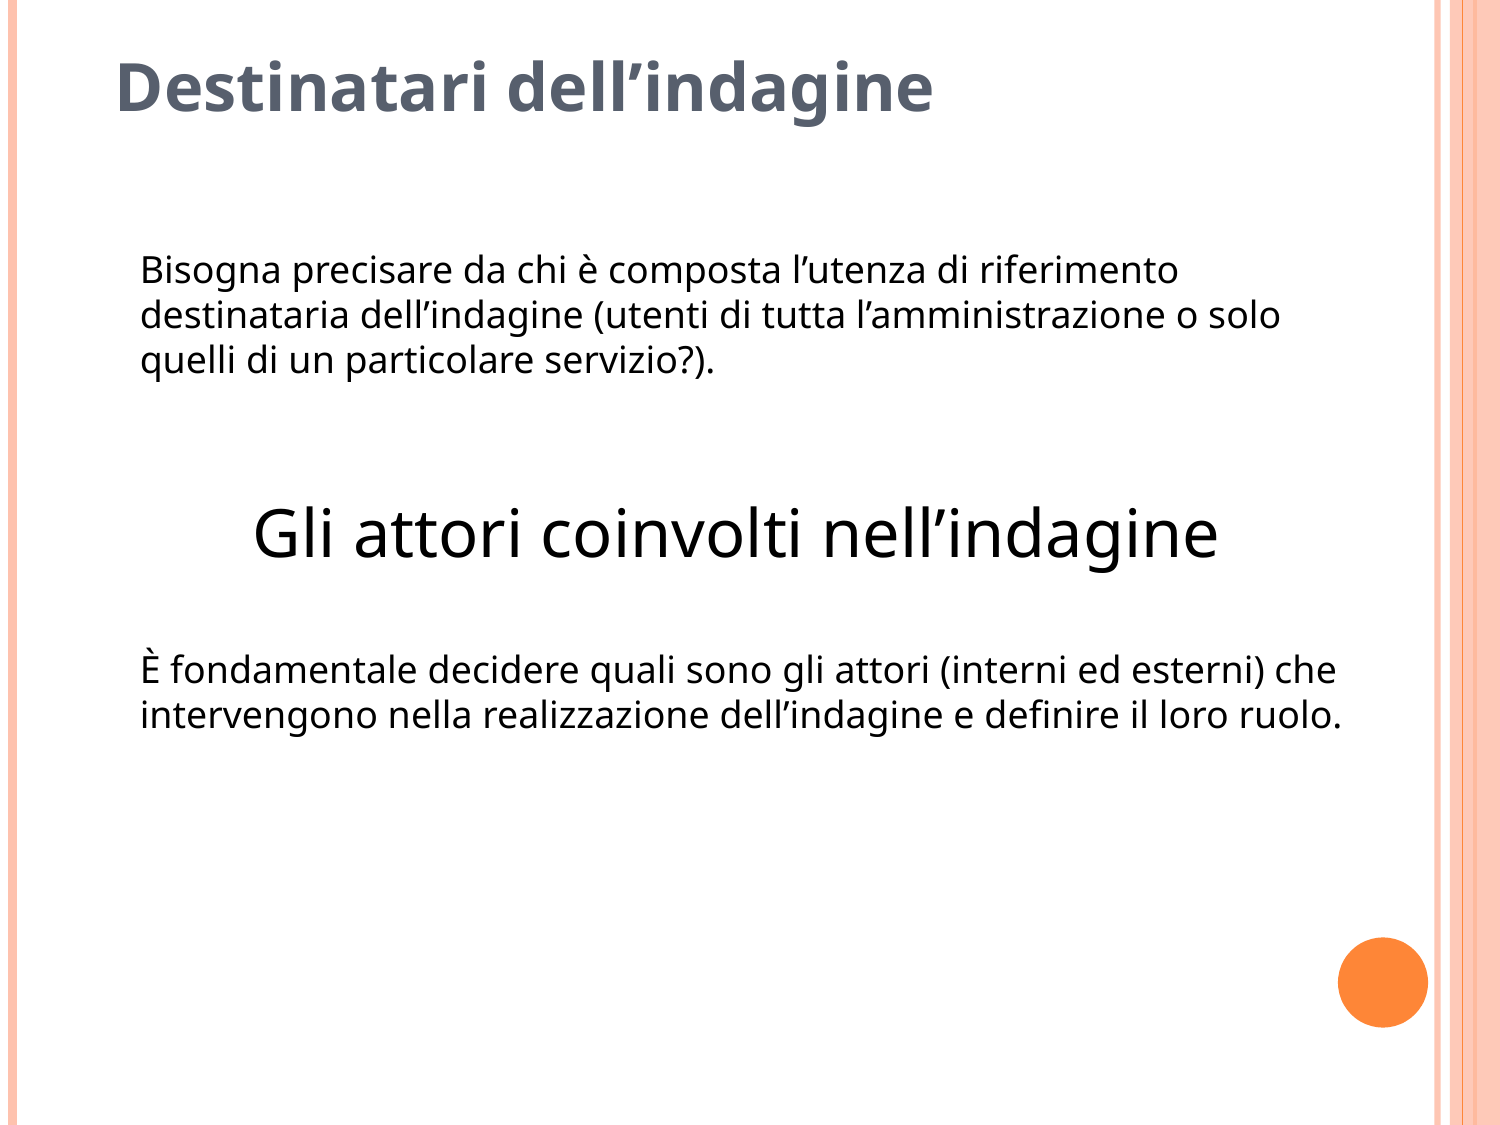

# Destinatari dell’indagine
Bisogna precisare da chi è composta l’utenza di riferimento destinataria dell’indagine (utenti di tutta l’amministrazione o solo quelli di un particolare servizio?).
Gli attori coinvolti nell’indagine
È fondamentale decidere quali sono gli attori (interni ed esterni) che intervengono nella realizzazione dell’indagine e definire il loro ruolo.